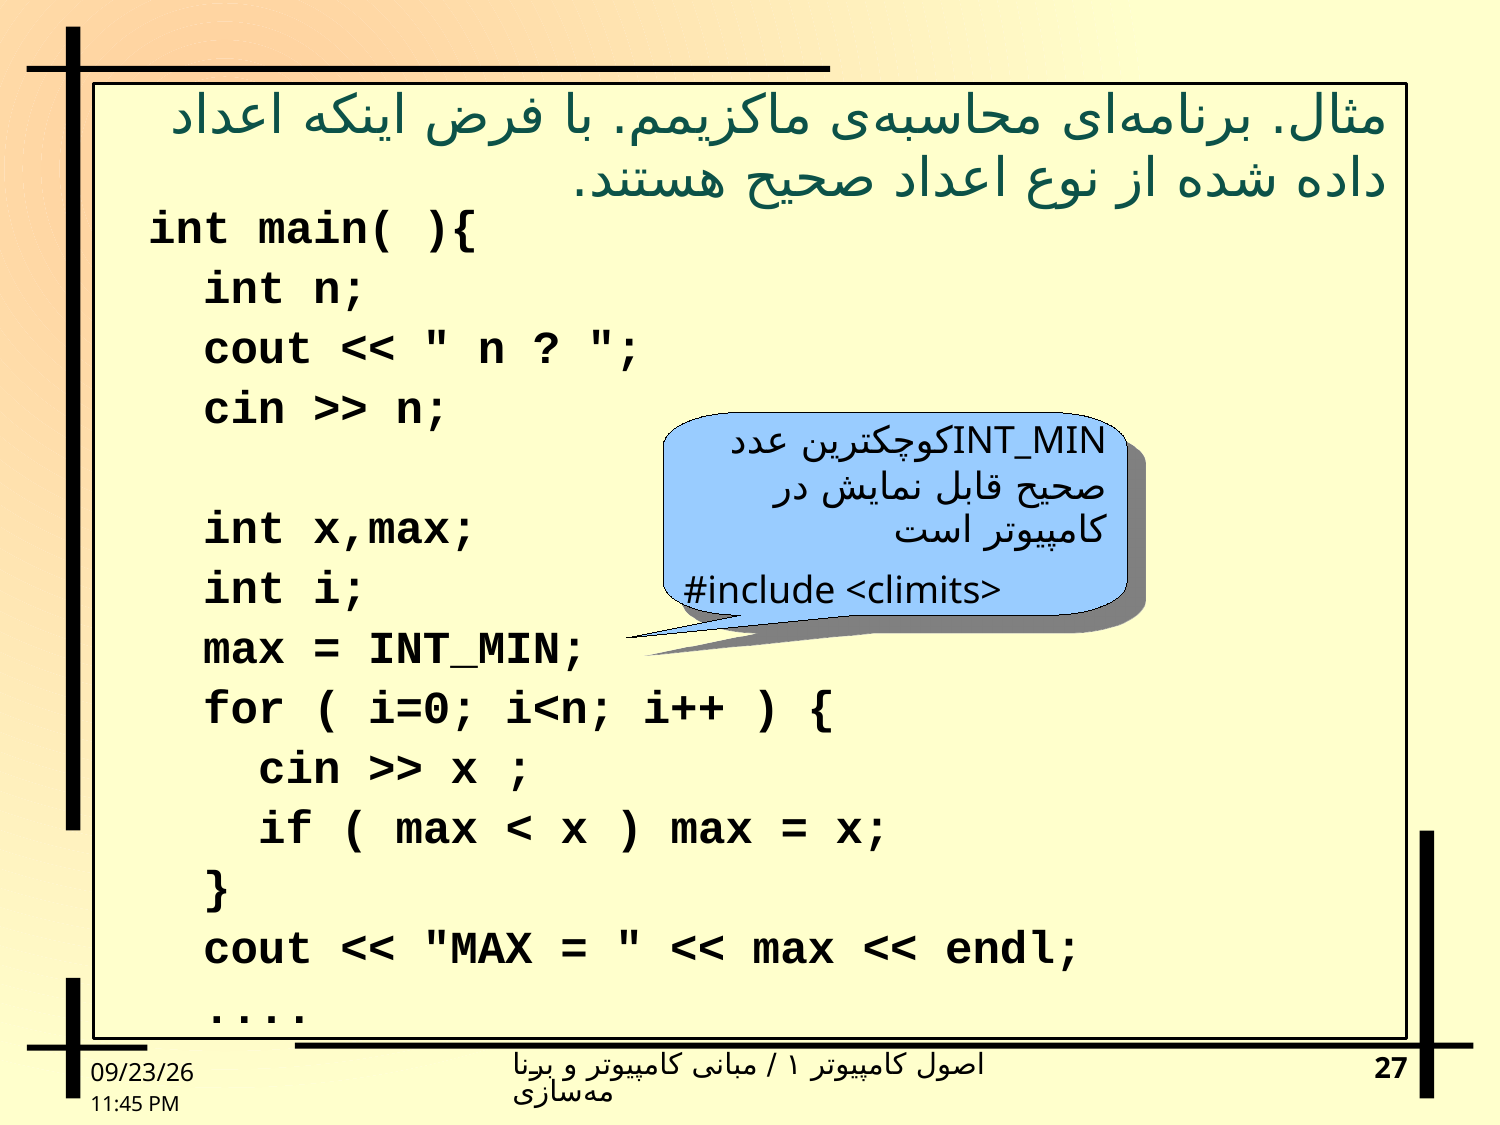

# int main( ){
 int n;
 cout << " n ? ";
 cin >> n;
 int x,max;
 int i;
 max = INT_MIN;
 for ( i=0; i<n; i++ ) {
 cin >> x ;
 if ( max < x ) max = x;
 }
 cout << "MAX = " << max << endl;
 ....
مثال. برنامه‌ای محاسبه‌ی ماکزیمم. با فرض اینکه اعداد داده شده از نوع اعداد صحیح هستند.
INT_MINکوچکترین عدد صحیح قابل نمایش در کامپیوتر است
#include <climits>
اصول کامپیوتر ۱ / مبانی کامپیوتر و برنامه‌سازی
27